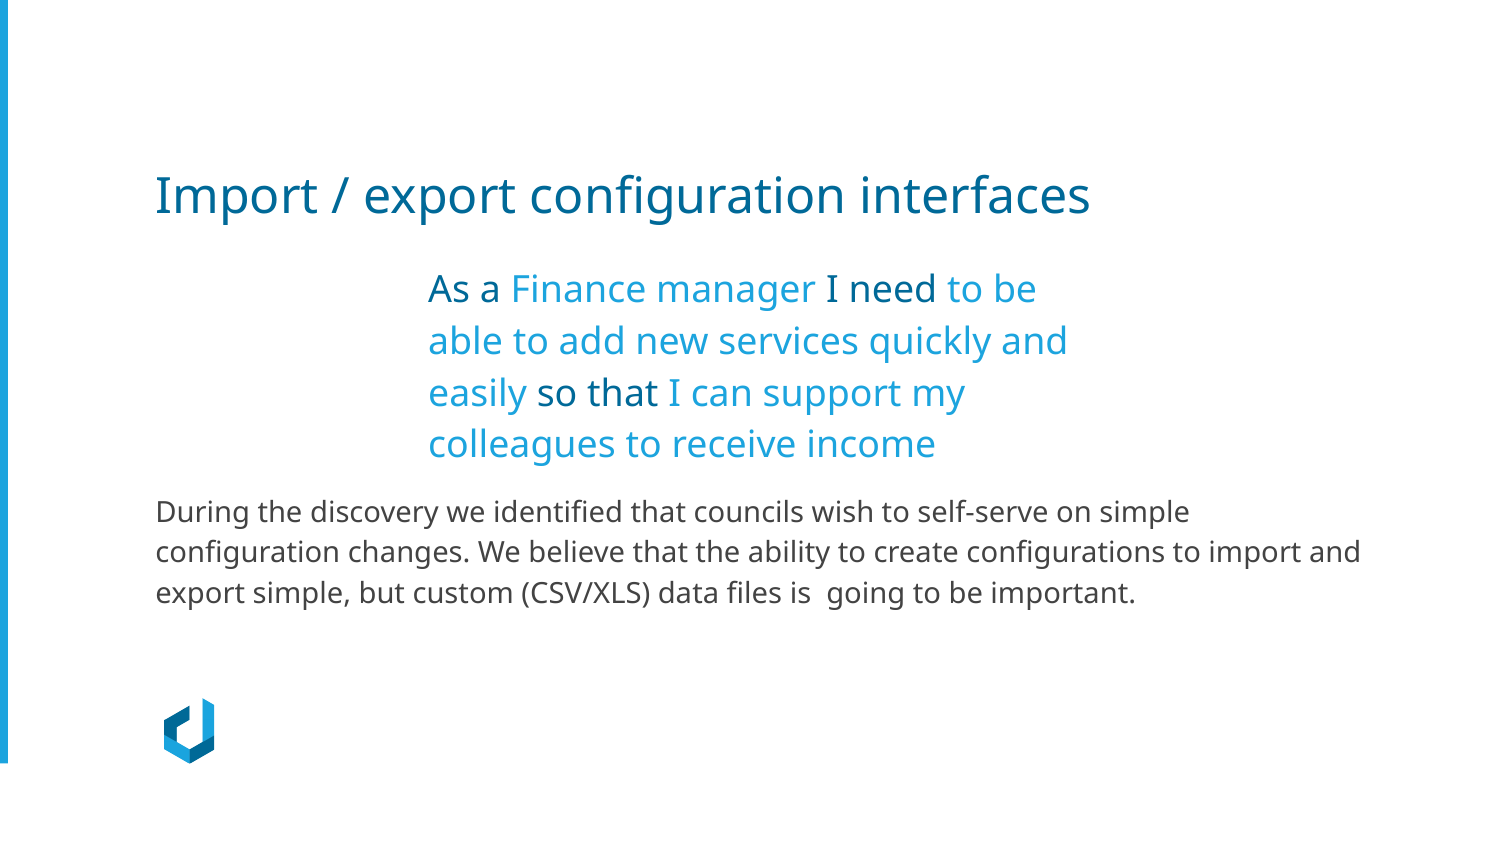

# Import / export configuration interfaces
During the discovery we identified that councils wish to self-serve on simple configuration changes. We believe that the ability to create configurations to import and export simple, but custom (CSV/XLS) data files is going to be important.
As a Finance manager I need to be able to add new services quickly and easily so that I can support my colleagues to receive income